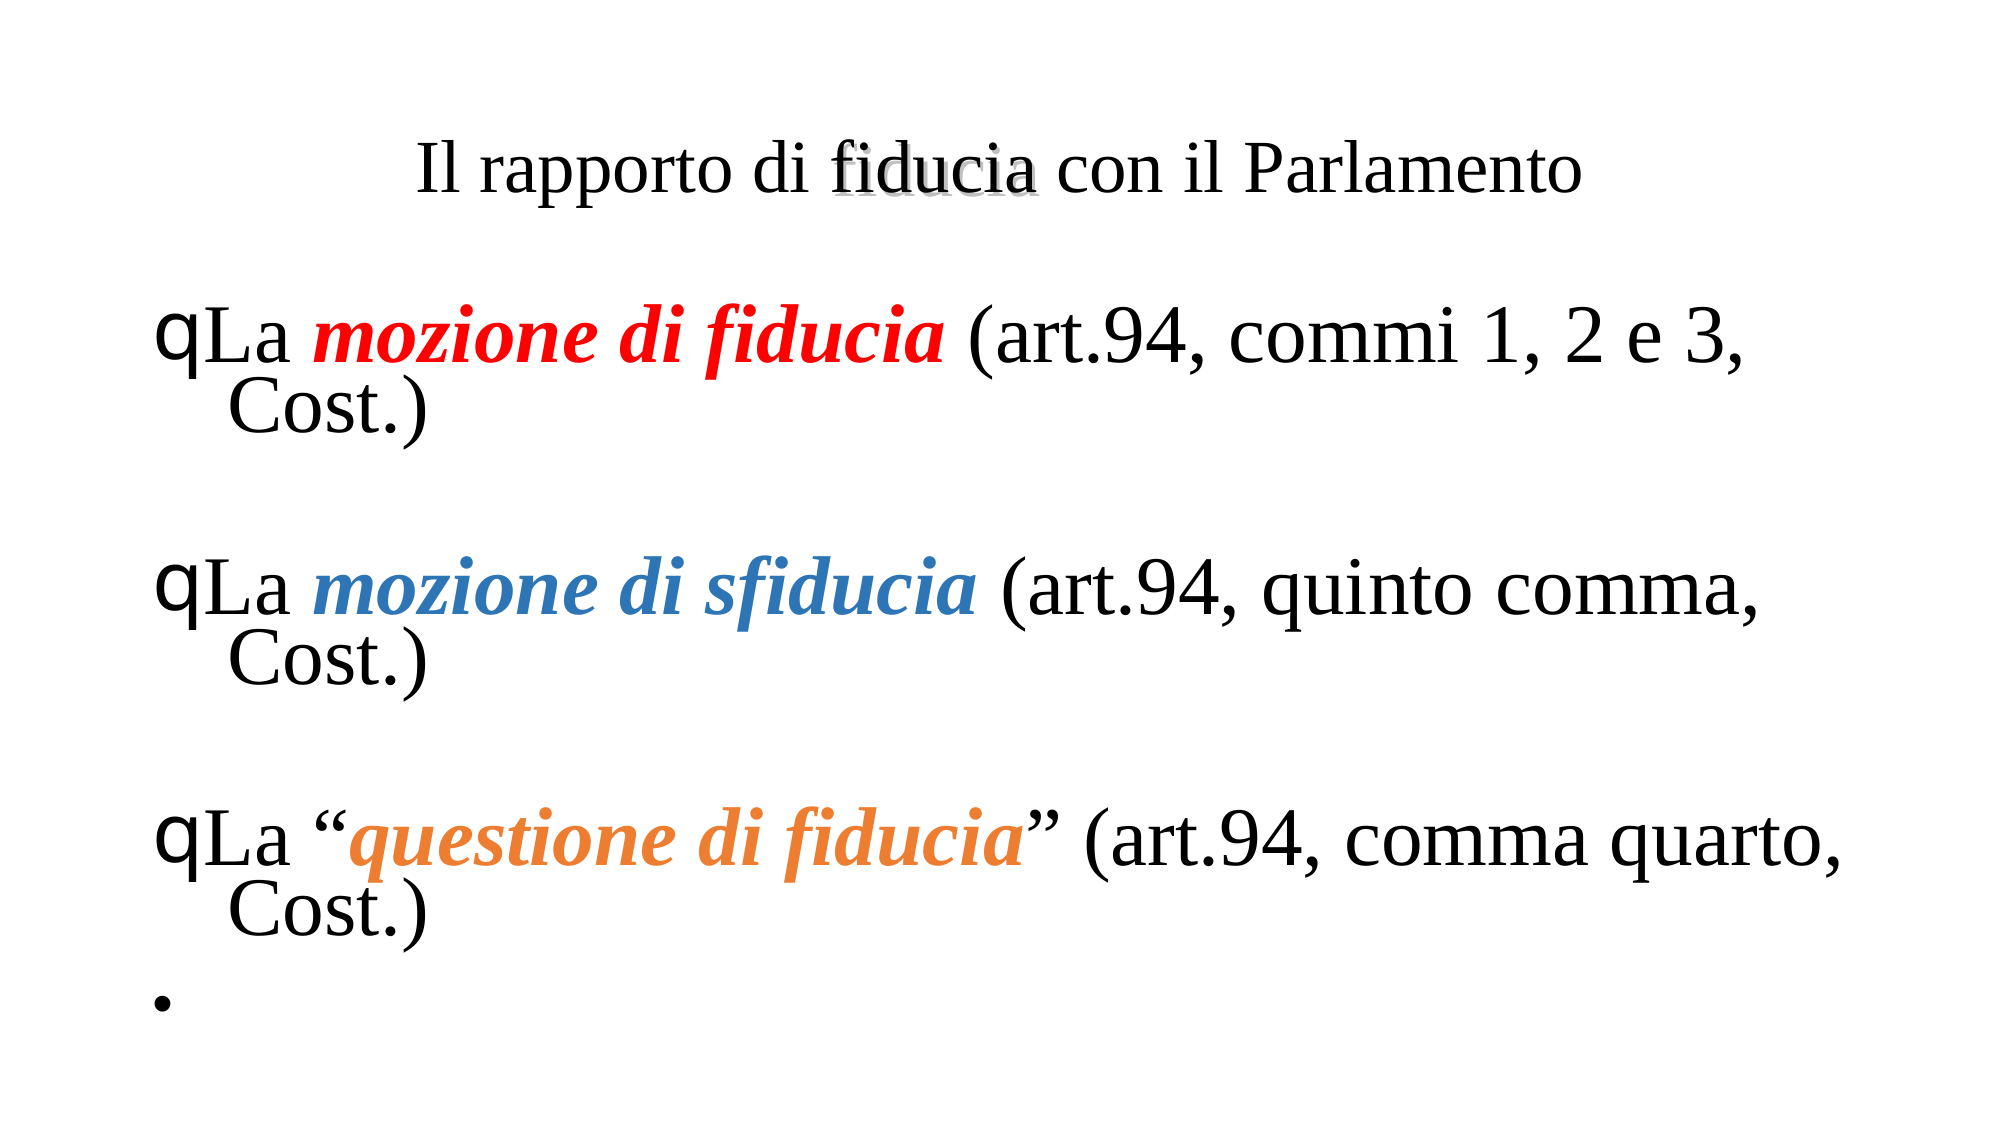

# Il rapporto di fiducia con il Parlamento
La mozione di fiducia (art.94, commi 1, 2 e 3, Cost.)
La mozione di sfiducia (art.94, quinto comma, Cost.)
La “questione di fiducia” (art.94, comma quarto, Cost.)